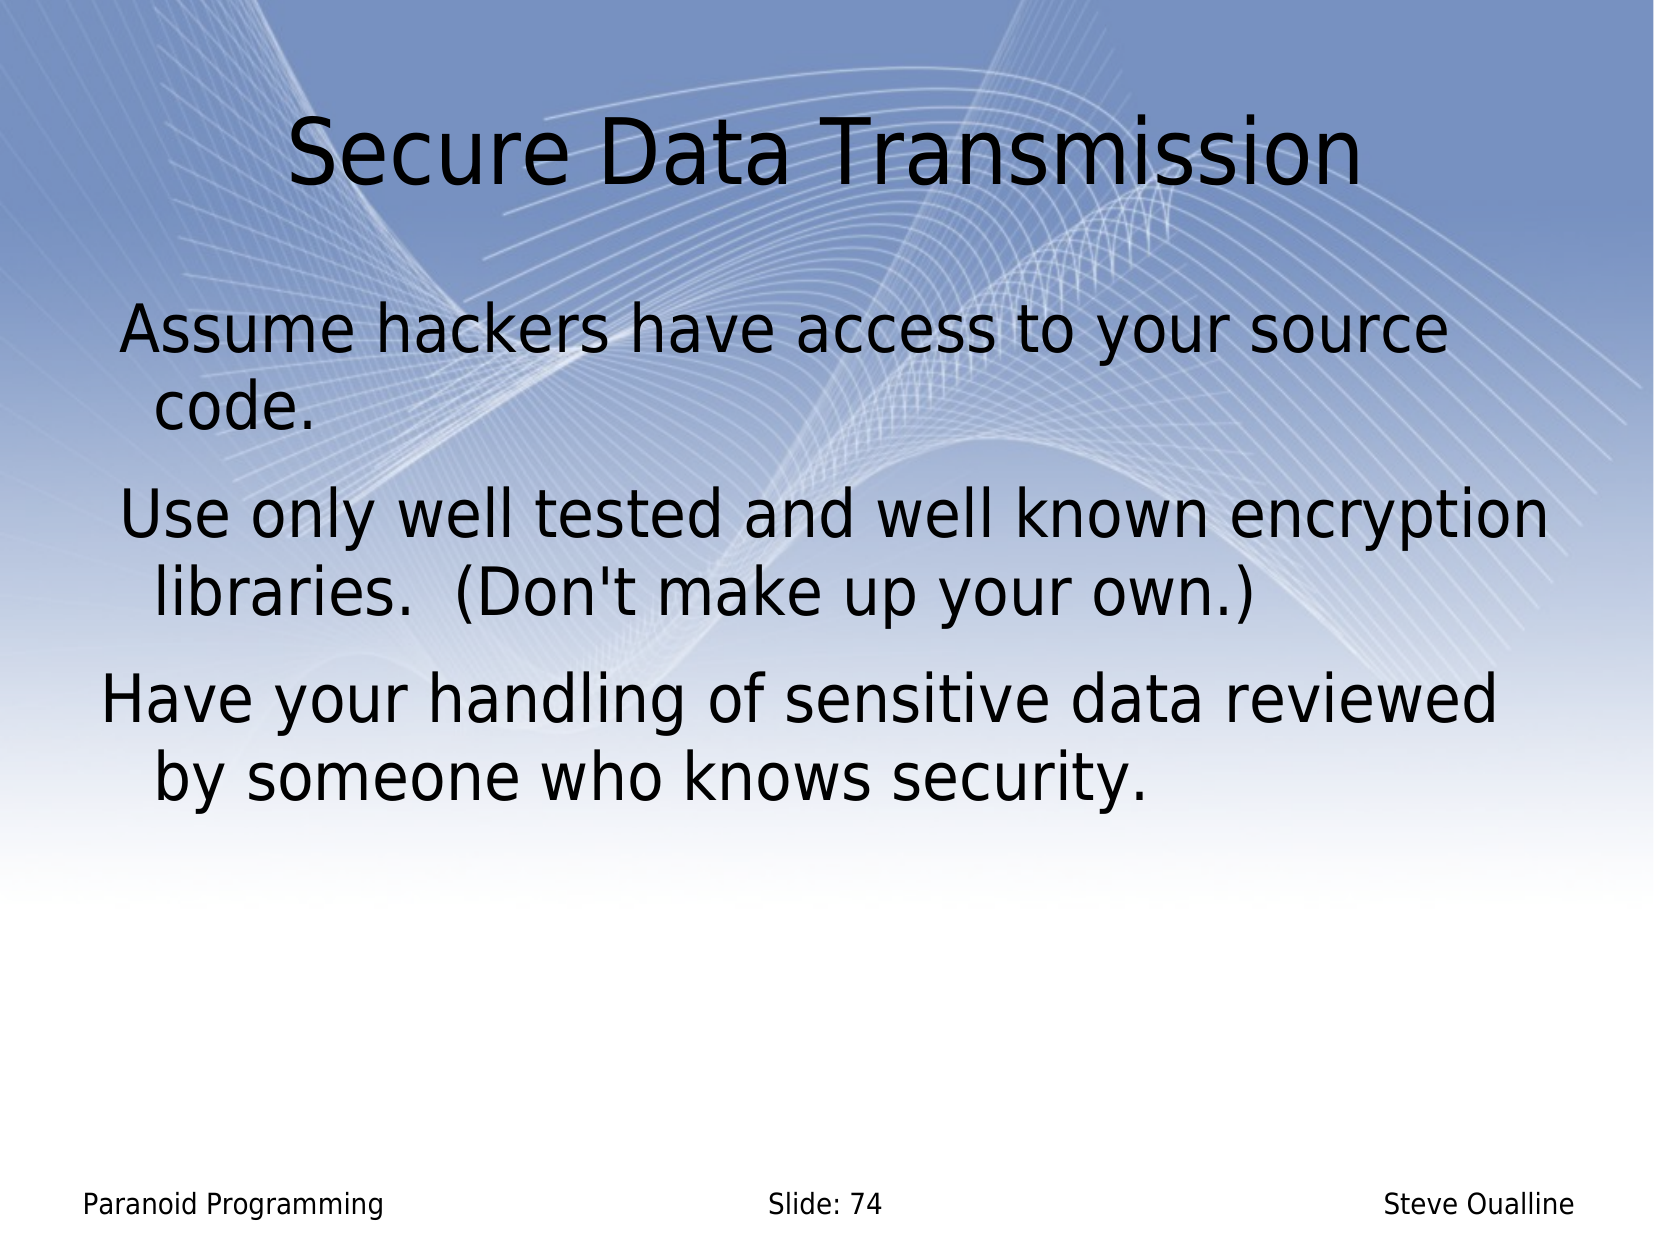

# Secure Data Transmission
 Assume hackers have access to your source code.
 Use only well tested and well known encryption libraries. (Don't make up your own.)
Have your handling of sensitive data reviewed by someone who knows security.
Paranoid Programming
Steve Oualline
74